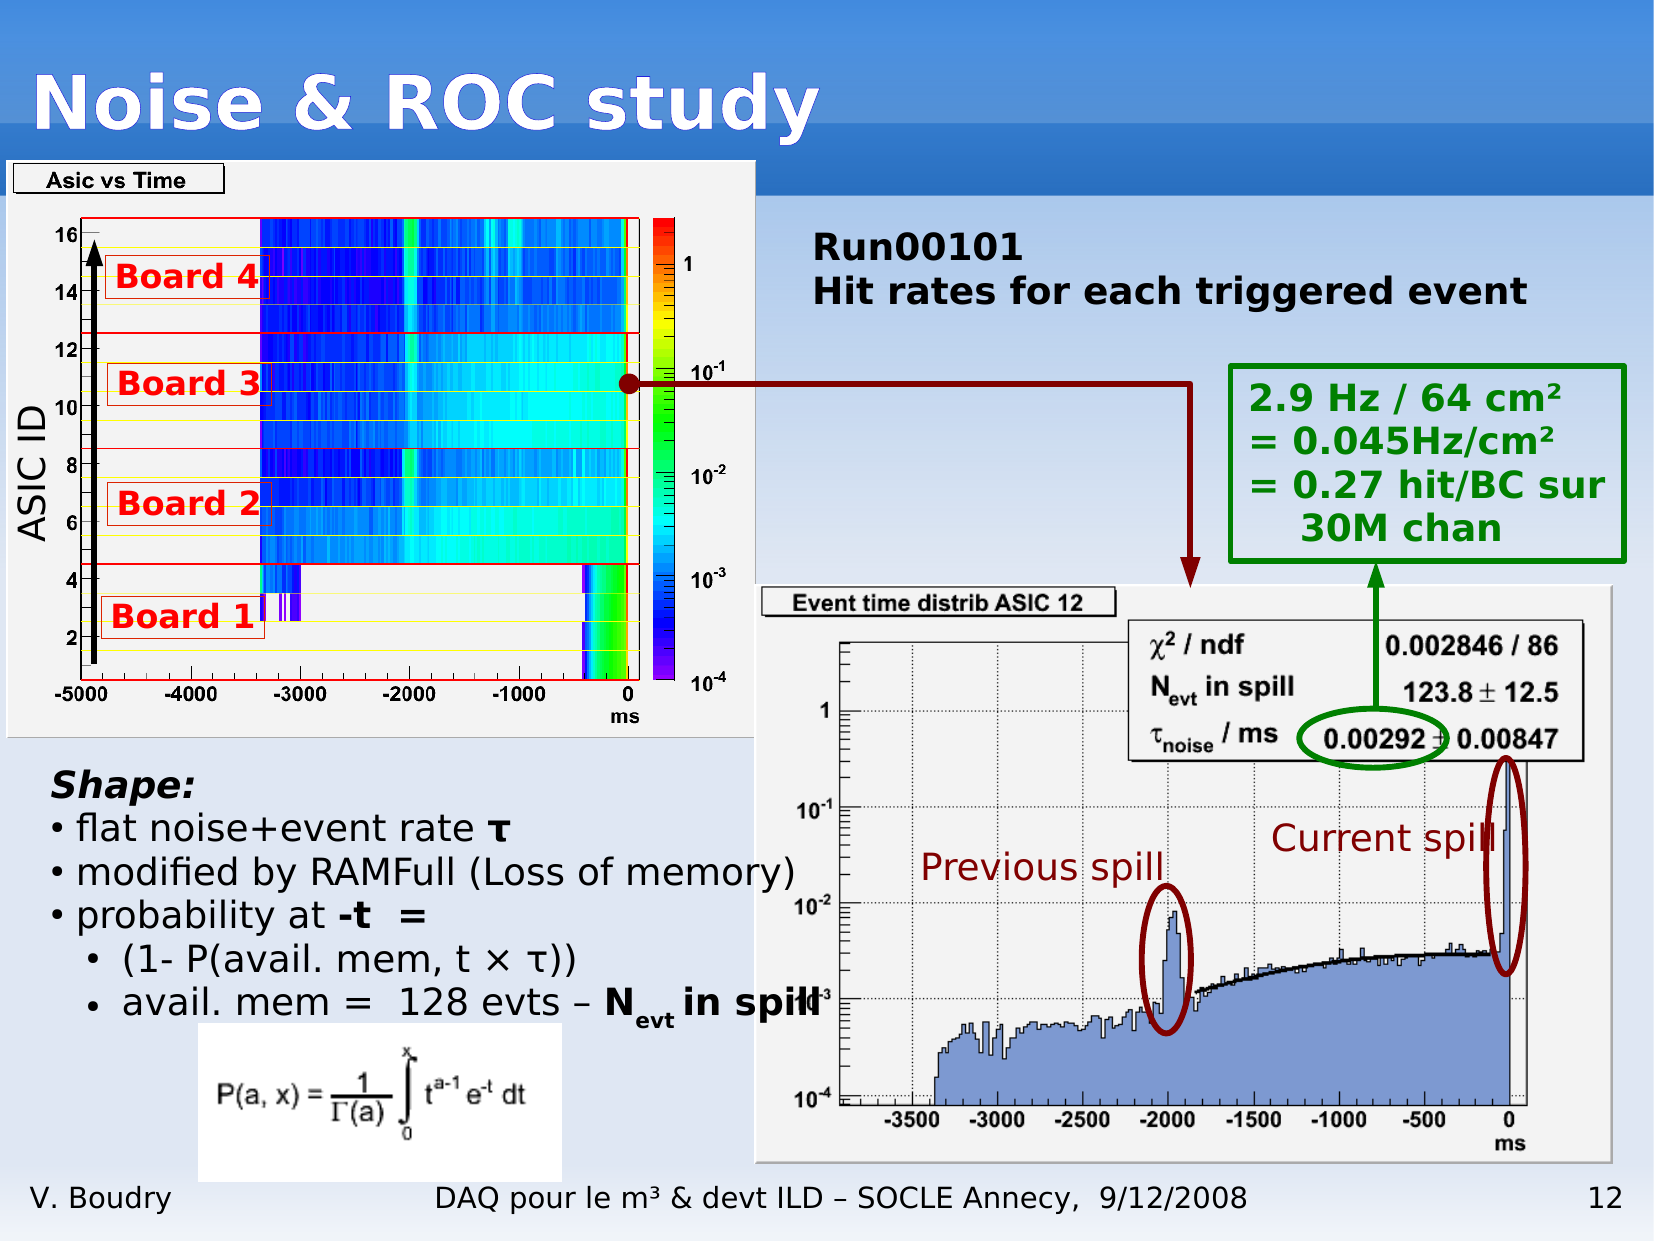

# Noise & ROC study
Run00101
Hit rates for each triggered event
Board 4
Board 3
2.9 Hz / 64 cm²
= 0.045Hz/cm²
= 0.27 hit/BC sur
 30M chan
ASIC ID
Board 2
Board 1
Shape:
 flat noise+event rate τ
 modified by RAMFull (Loss of memory)
 probability at -t =
(1- P(avail. mem, t × τ))
avail. mem = 128 evts – Nevt in spill
Current spill
Previous spill
DAQ pour le m³ & devt ILD – SOCLE Annecy, 9/12/2008
12